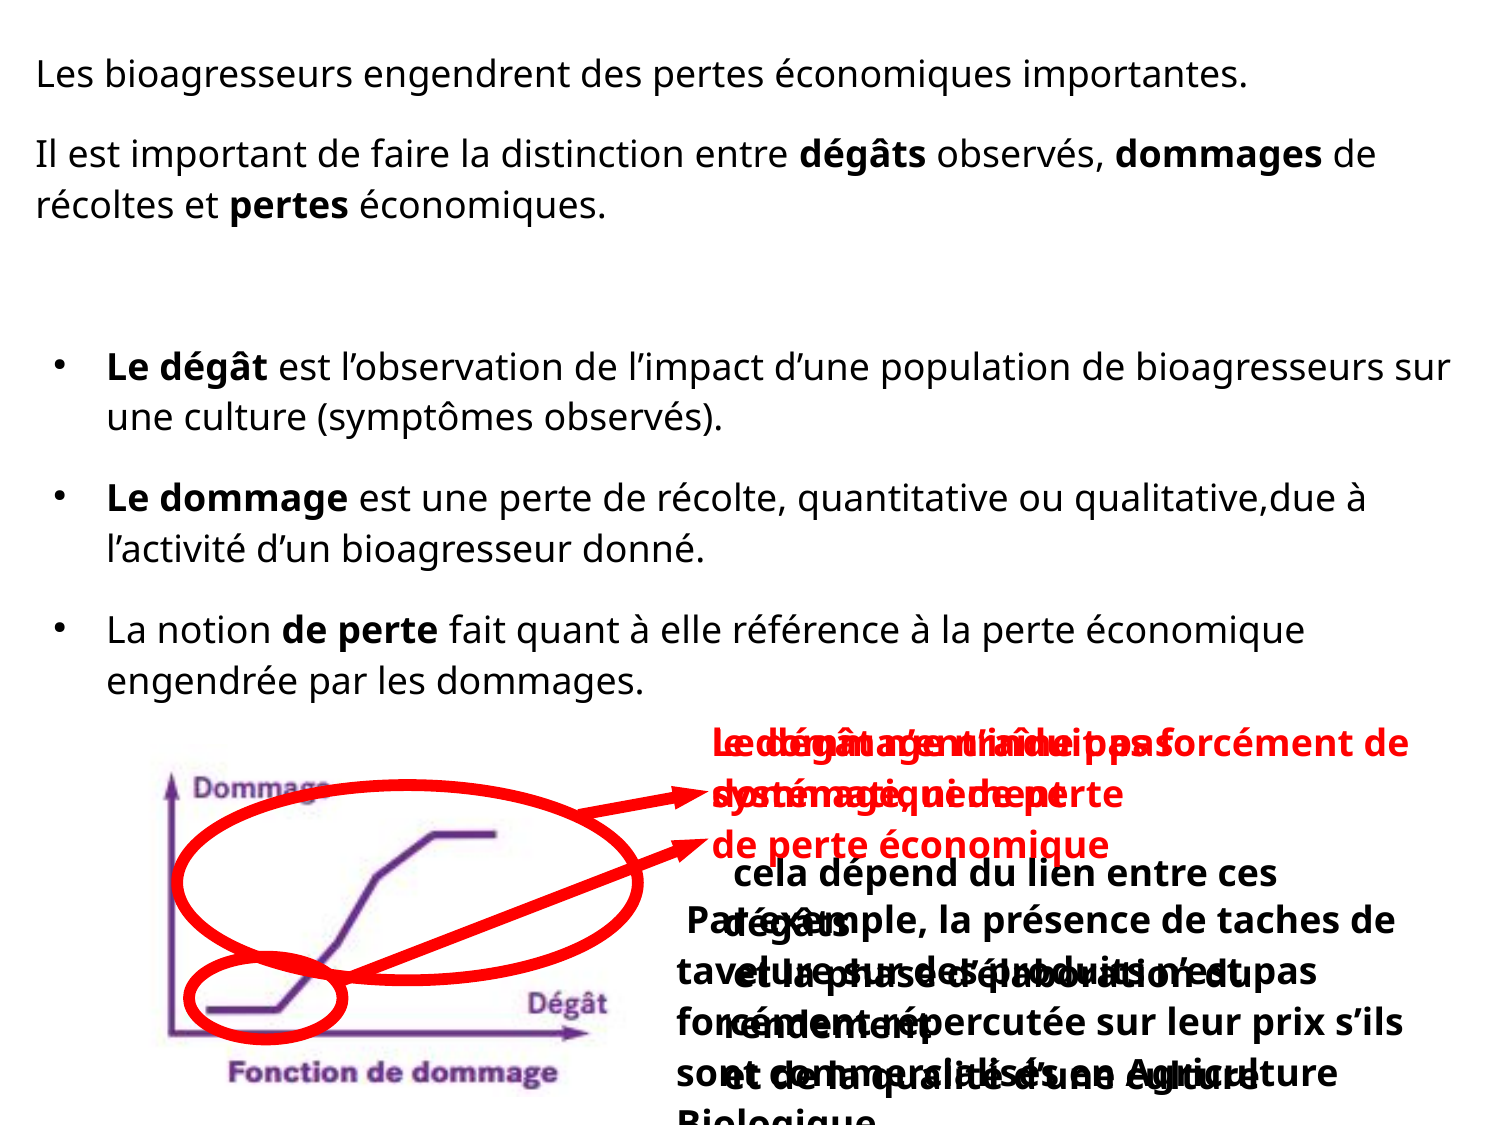

# Les bioagresseurs engendrent des pertes économiques importantes.
Il est important de faire la distinction entre dégâts observés, dommages de récoltes et pertes économiques.
Le dégât est l’observation de l’impact d’une population de bioagresseurs sur une culture (symptômes observés).
Le dommage est une perte de récolte, quantitative ou qualitative,due à l’activité d’un bioagresseur donné.
La notion de perte fait quant à elle référence à la perte économique engendrée par les dommages.
Le dégât n’entraîne pas forcément de dommage, ni de perte
le dommage n’induit pas systématiquement
de perte économique
 cela dépend du lien entre ces dégâts
 et la phase d’élaboration du rendement
et de la qualité d’une culture
 Par exemple, la présence de taches de tavelure sur des produits n’est pas forcément répercutée sur leur prix s’ils sont commercialisés en Agriculture Biologique.